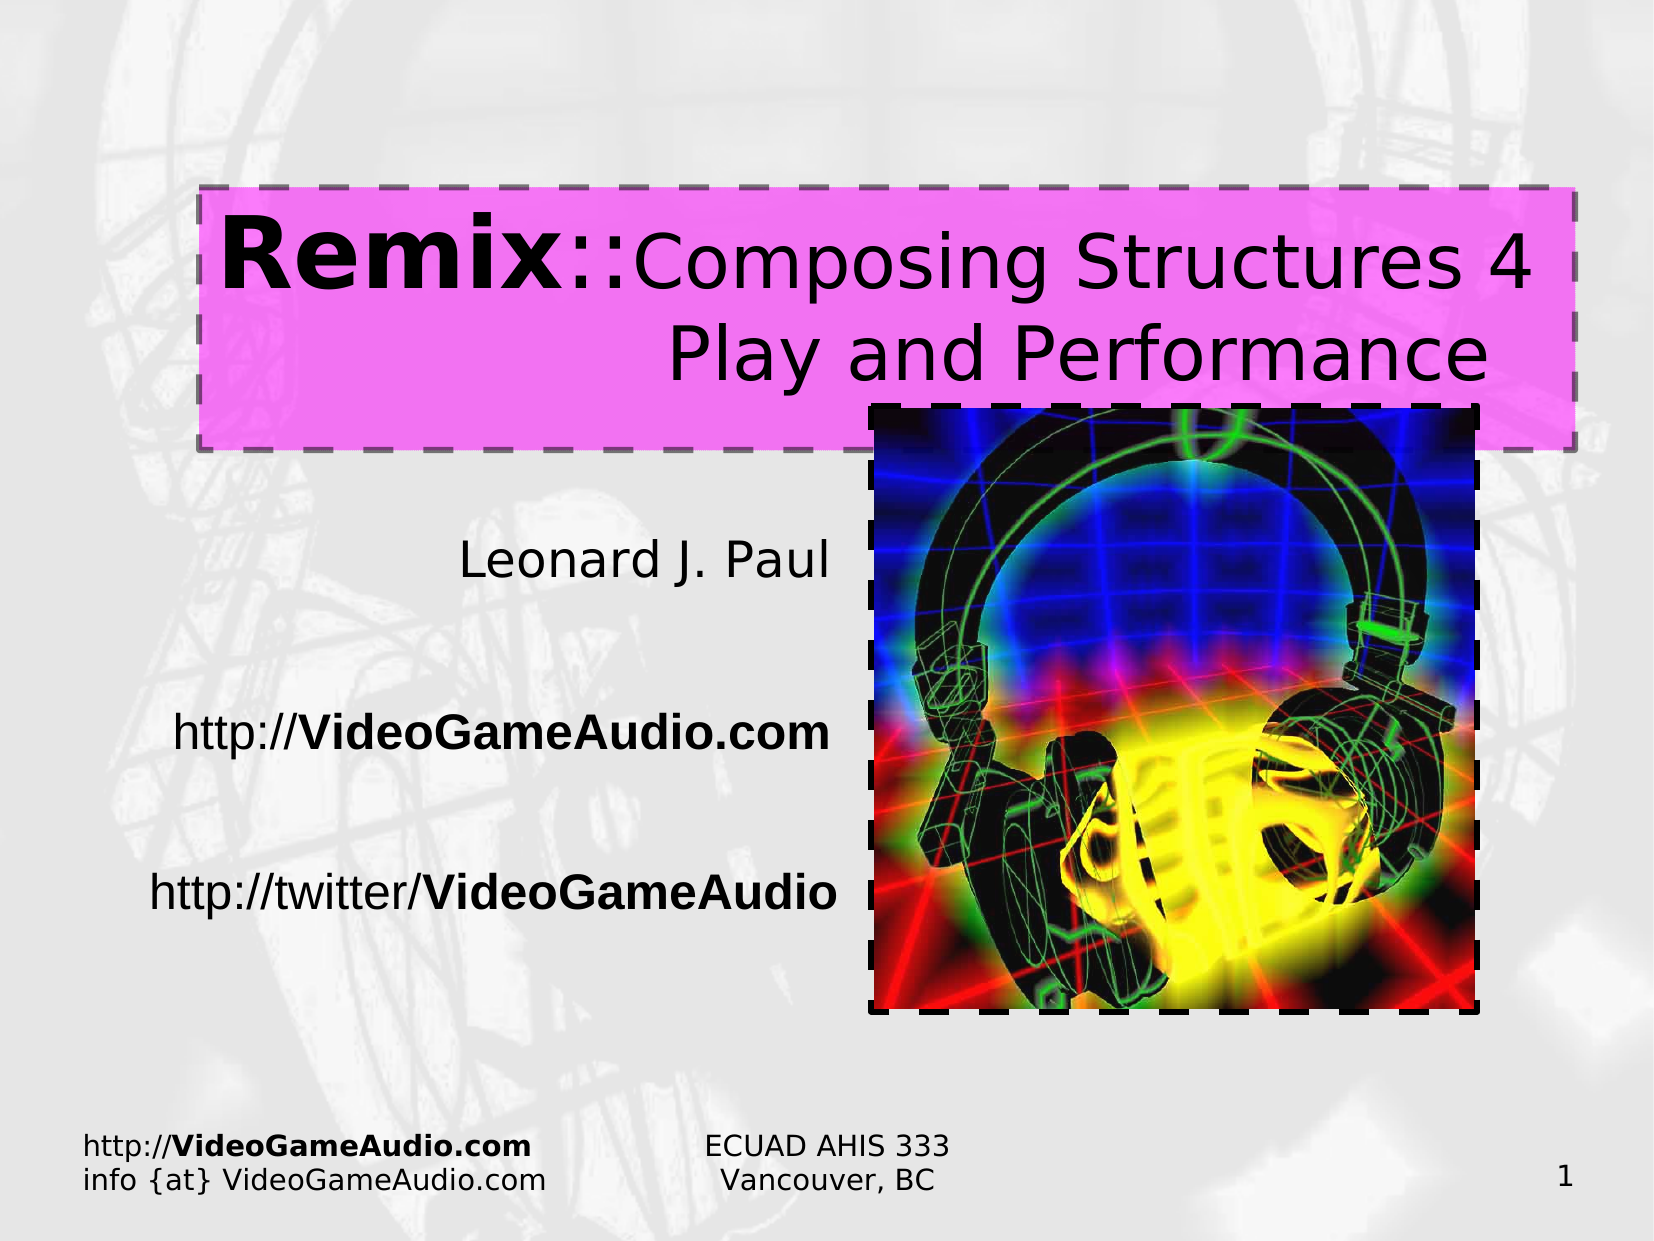

Remix::Composing Structures 4						Play and Performance
Leonard J. Paul
http://VideoGameAudio.com
http://twitter/VideoGameAudio
1